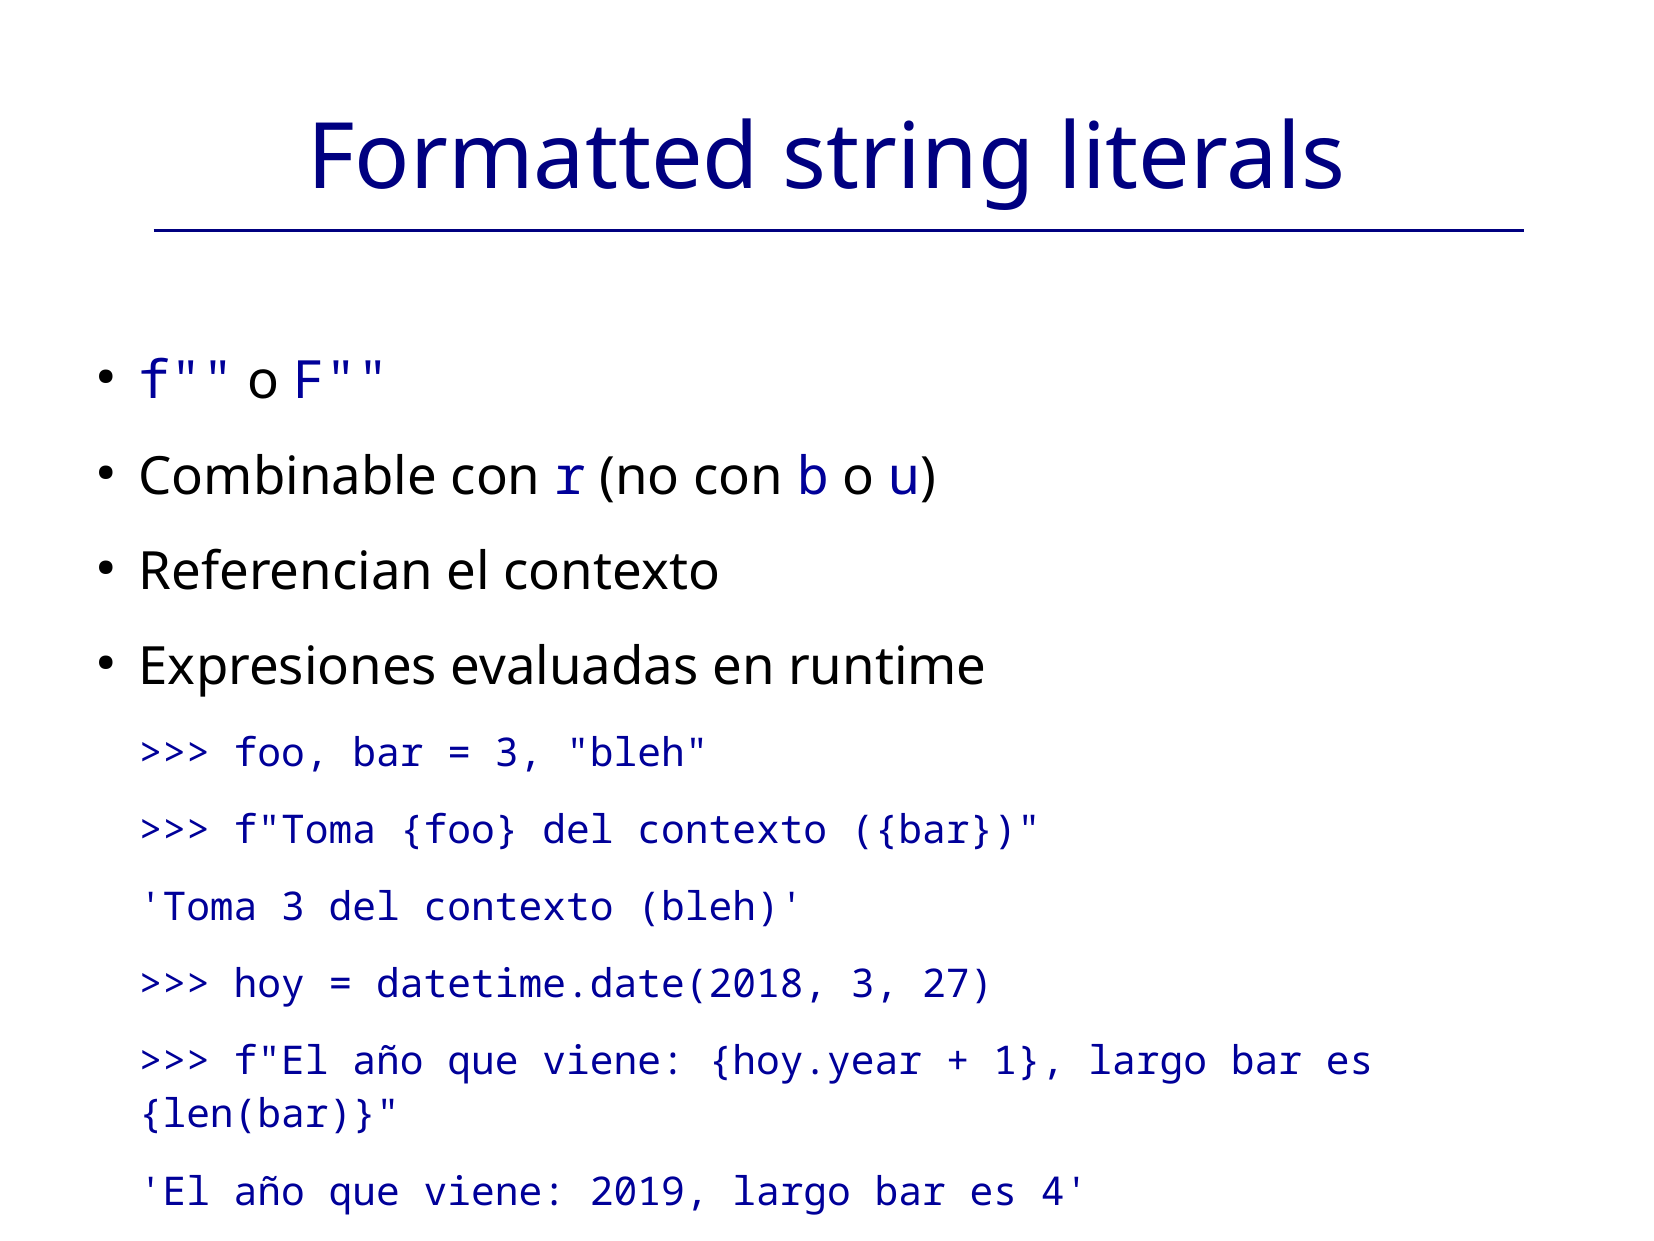

# Formatted string literals
f"" o F""
Combinable con r (no con b o u)
Referencian el contexto
Expresiones evaluadas en runtime
>>> foo, bar = 3, "bleh"
>>> f"Toma {foo} del contexto ({bar})"
'Toma 3 del contexto (bleh)'
>>> hoy = datetime.date(2018, 3, 27)
>>> f"El año que viene: {hoy.year + 1}, largo bar es {len(bar)}"
'El año que viene: 2019, largo bar es 4'